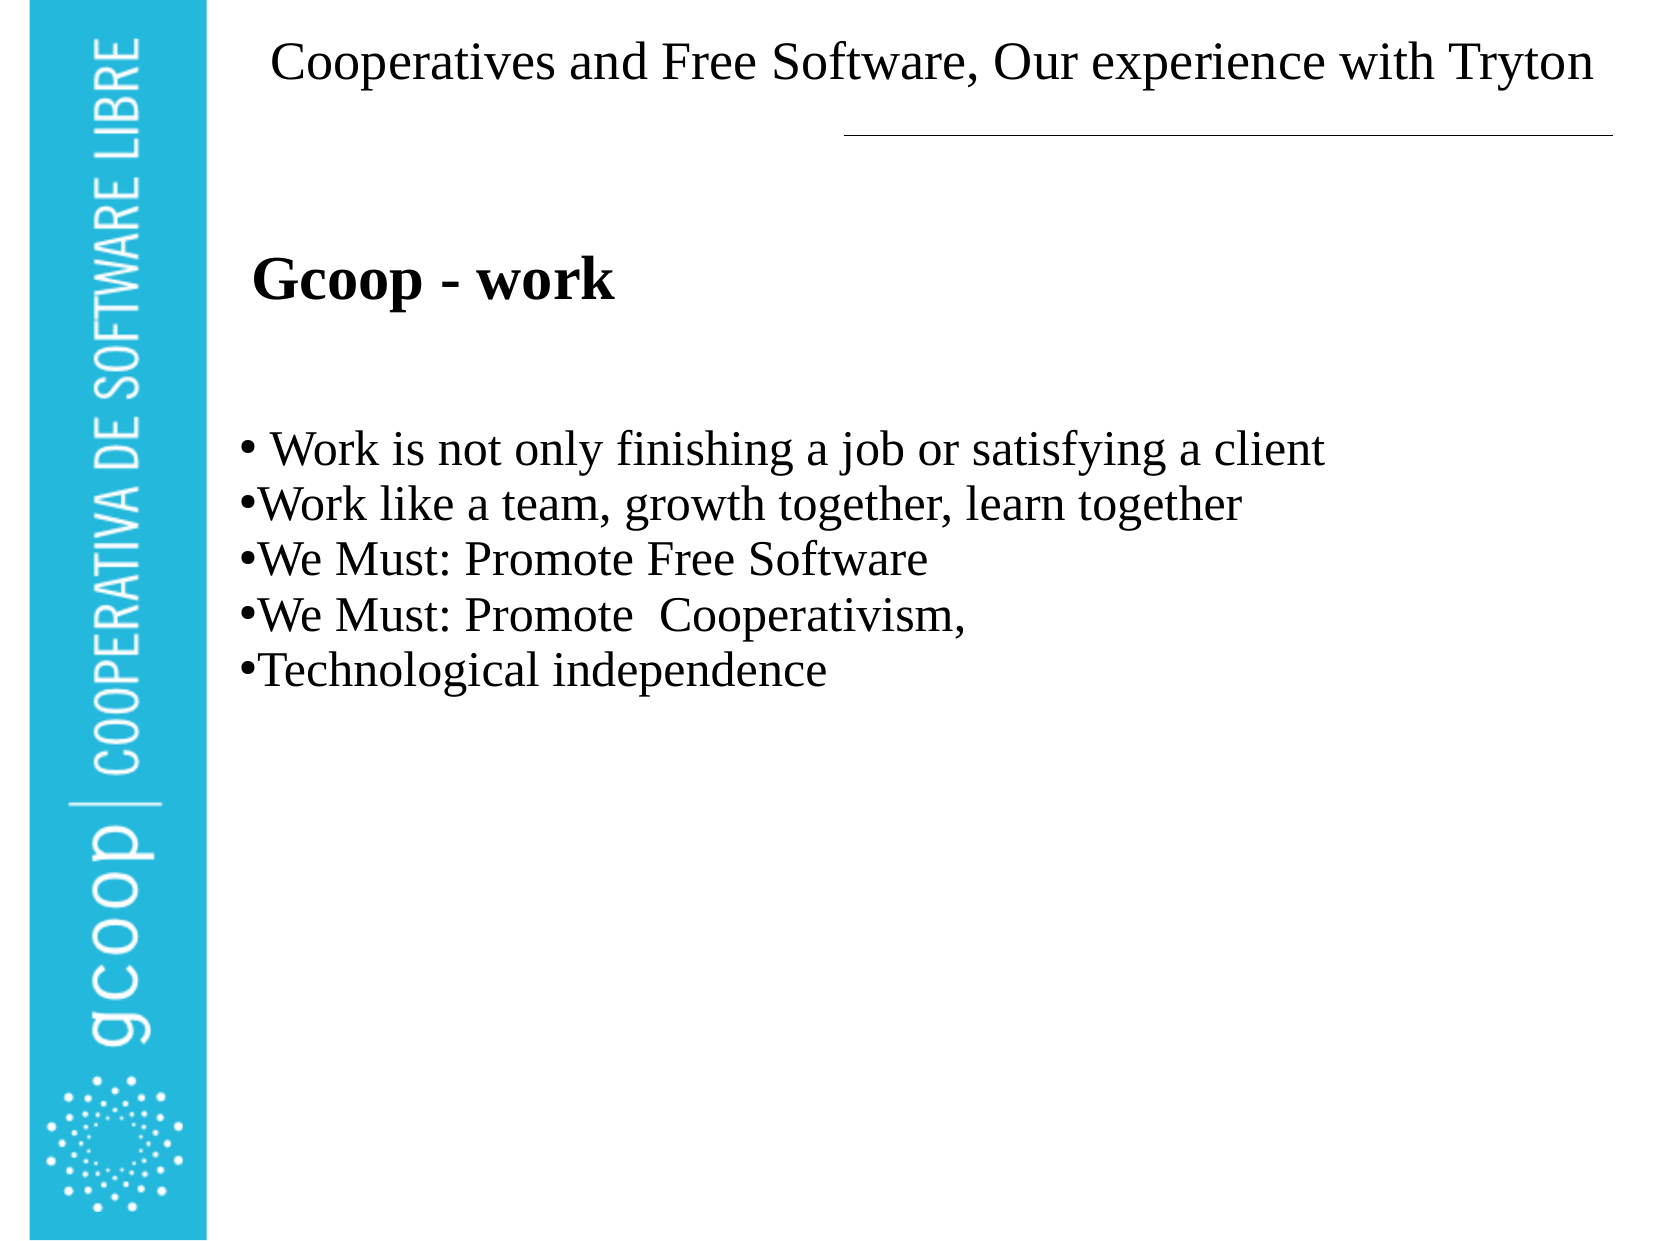

Cooperatives and Free Software, Our experience with Tryton
Gcoop - work
 Work is not only finishing a job or satisfying a client
Work like a team, growth together, learn together
We Must: Promote Free Software
We Must: Promote Cooperativism,
Technological independence